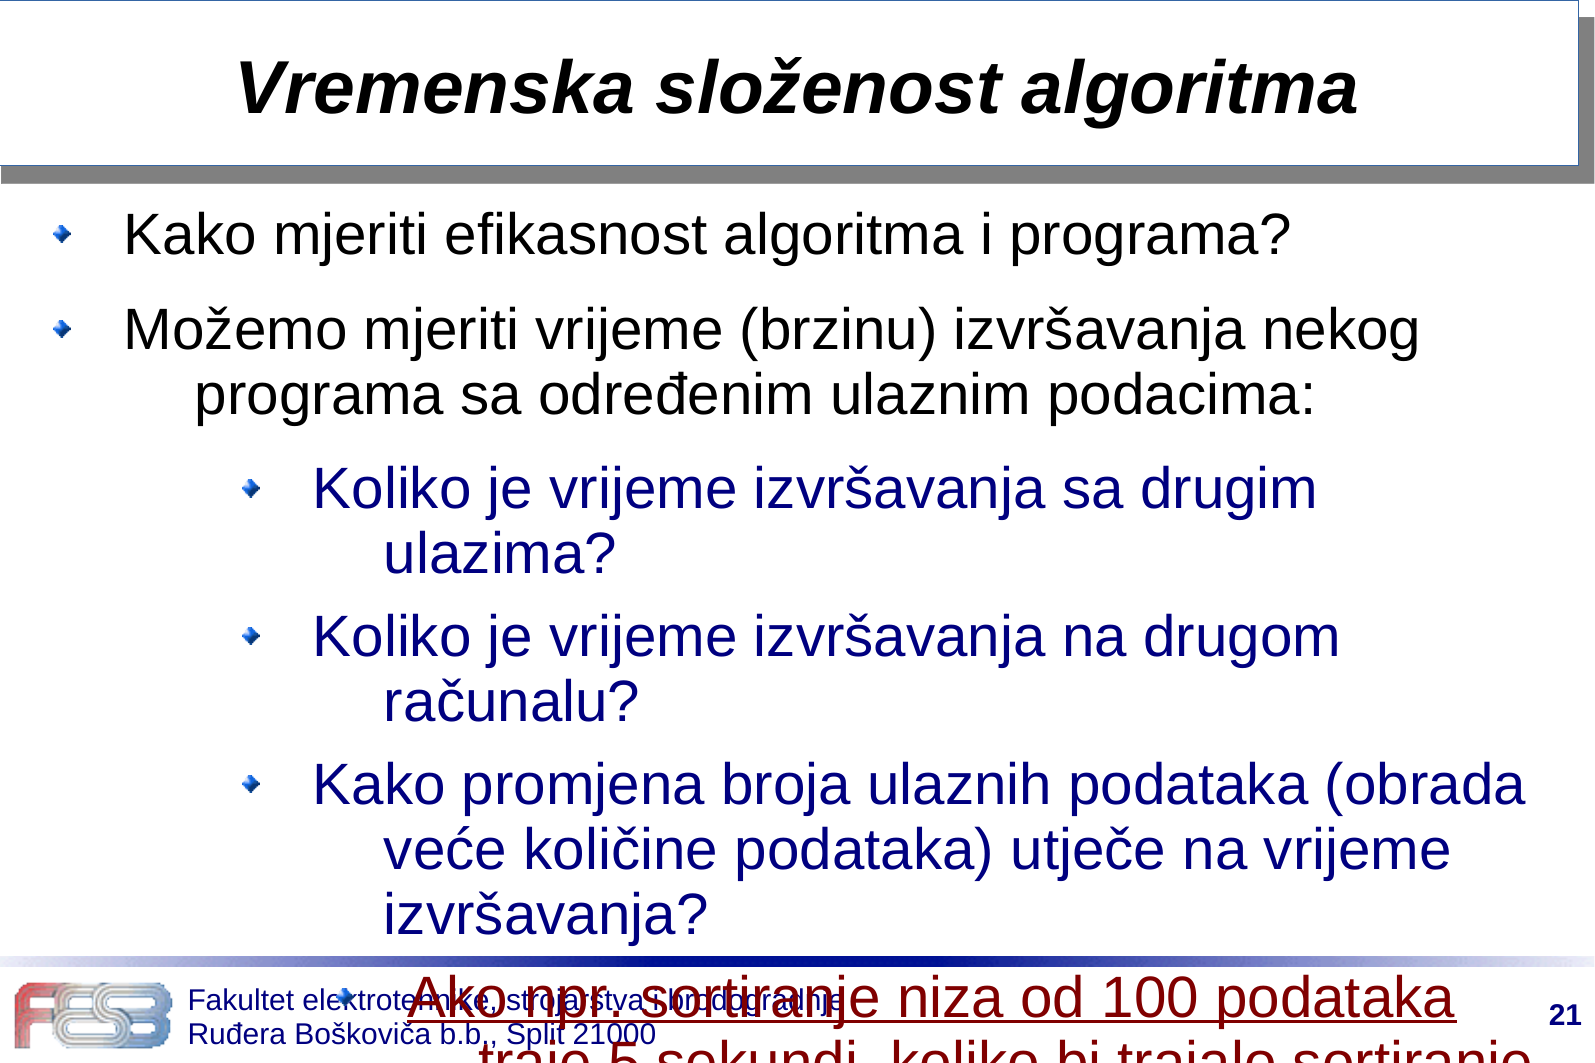

# Vremenska složenost algoritma
Kako mjeriti efikasnost algoritma i programa?
Možemo mjeriti vrijeme (brzinu) izvršavanja nekog programa sa određenim ulaznim podacima:
Koliko je vrijeme izvršavanja sa drugim ulazima?
Koliko je vrijeme izvršavanja na drugom računalu?
Kako promjena broja ulaznih podataka (obrada veće količine podataka) utječe na vrijeme izvršavanja?
Ako npr. sortiranje niza od 100 podataka traje 5 sekundi, koliko bi trajalo sortiranje niza od 200 podataka?